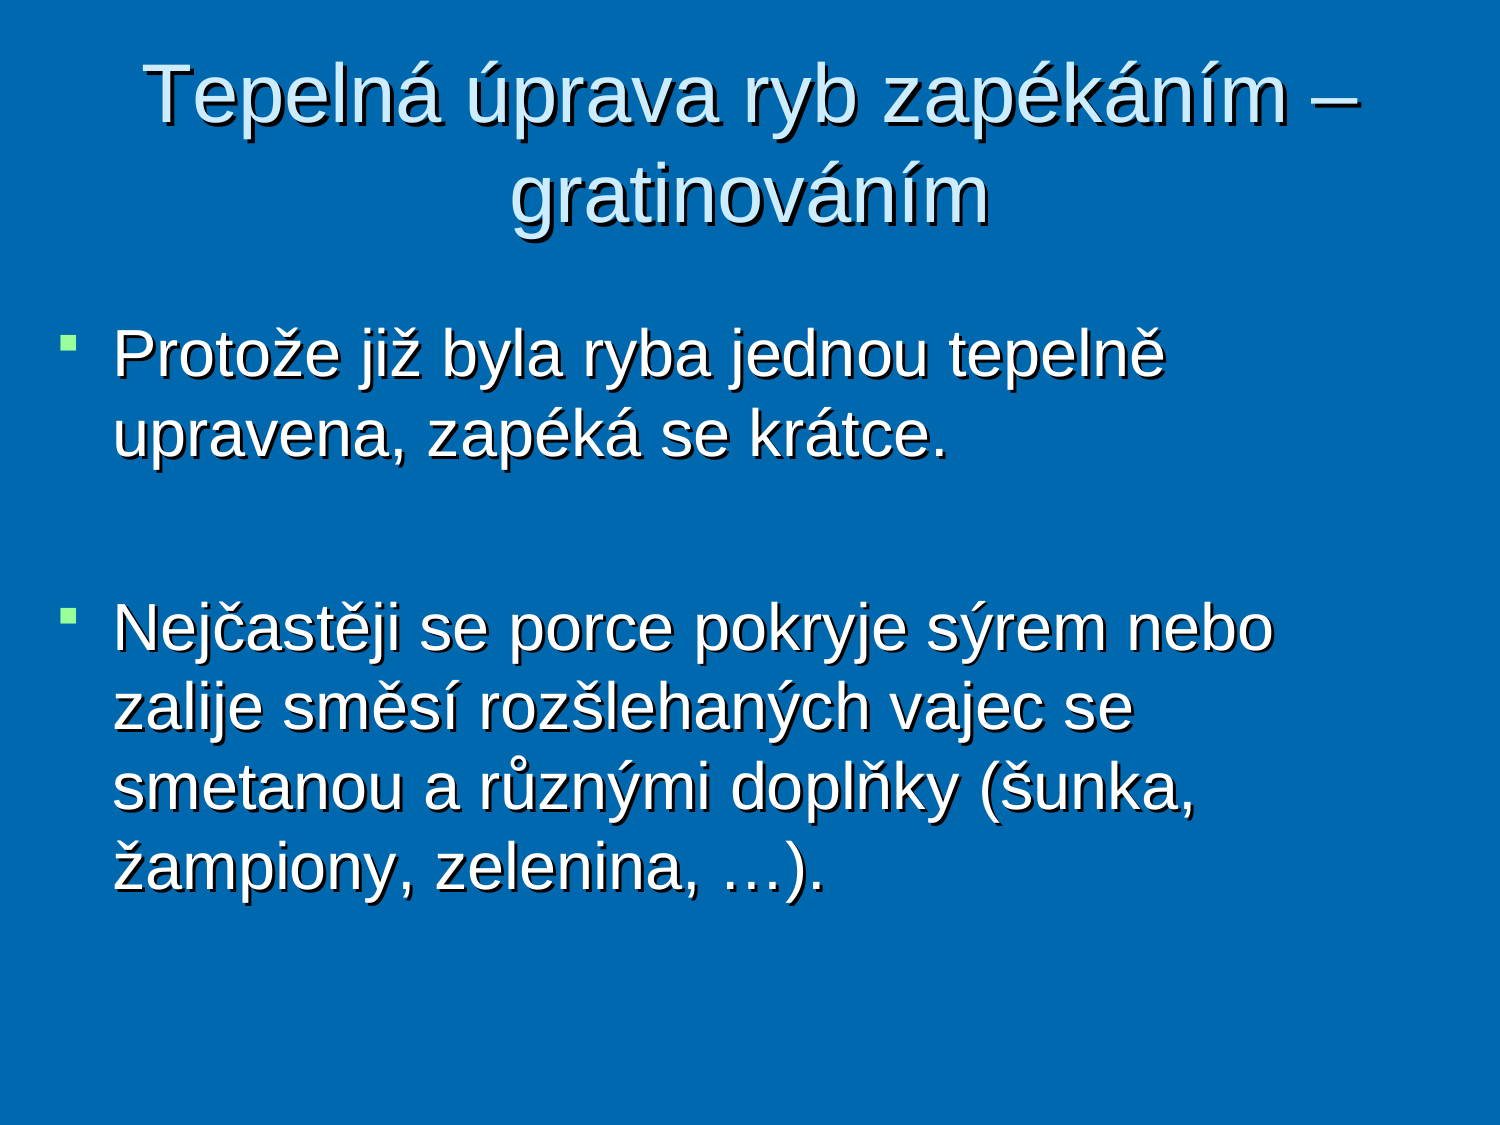

# Tepelná úprava ryb zapékáním – gratinováním
Protože již byla ryba jednou tepelně upravena, zapéká se krátce.
Nejčastěji se porce pokryje sýrem nebo zalije směsí rozšlehaných vajec se smetanou a různými doplňky (šunka, žampiony, zelenina, …).